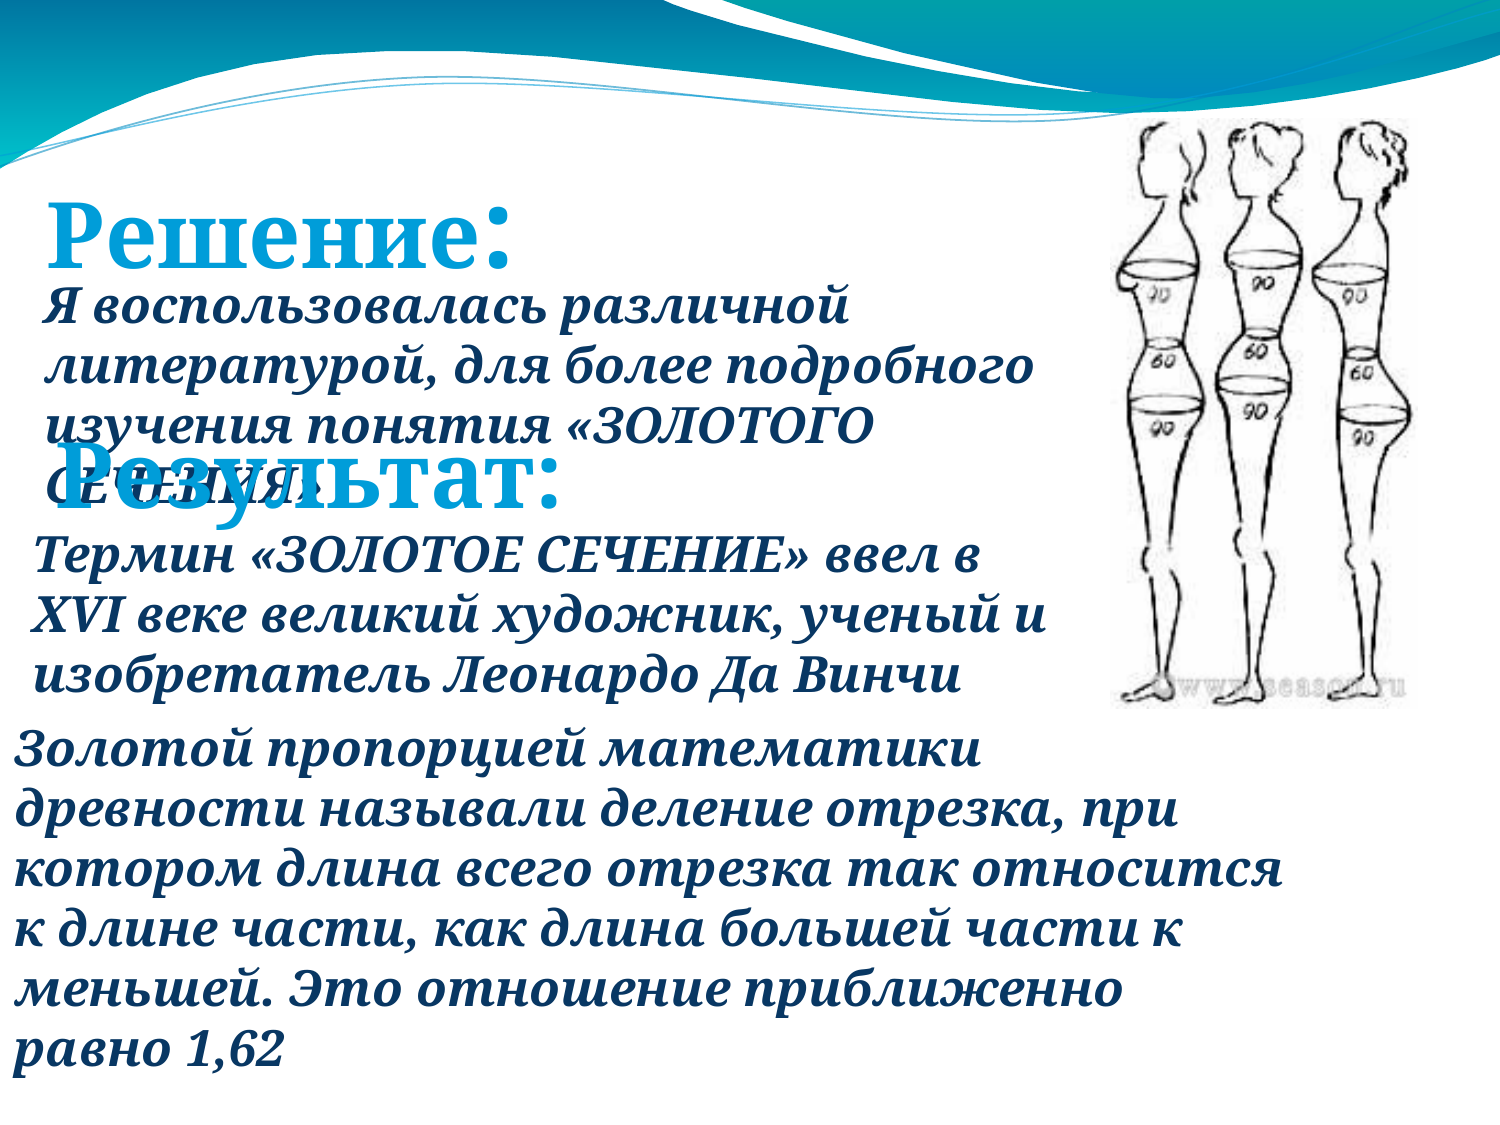

1)
Решение:
Я воспользовалась различной литературой, для более подробного изучения понятия «ЗОЛОТОГО СЕЧЕНИЯ»
Результат:
Термин «ЗОЛОТОЕ СЕЧЕНИЕ» ввел в XVI веке великий художник, ученый и изобретатель Леонардо Да Винчи
Золотой пропорцией математики древности называли деление отрезка, при котором длина всего отрезка так относится к длине части, как длина большей части к меньшей. Это отношение приближенно равно 1,62